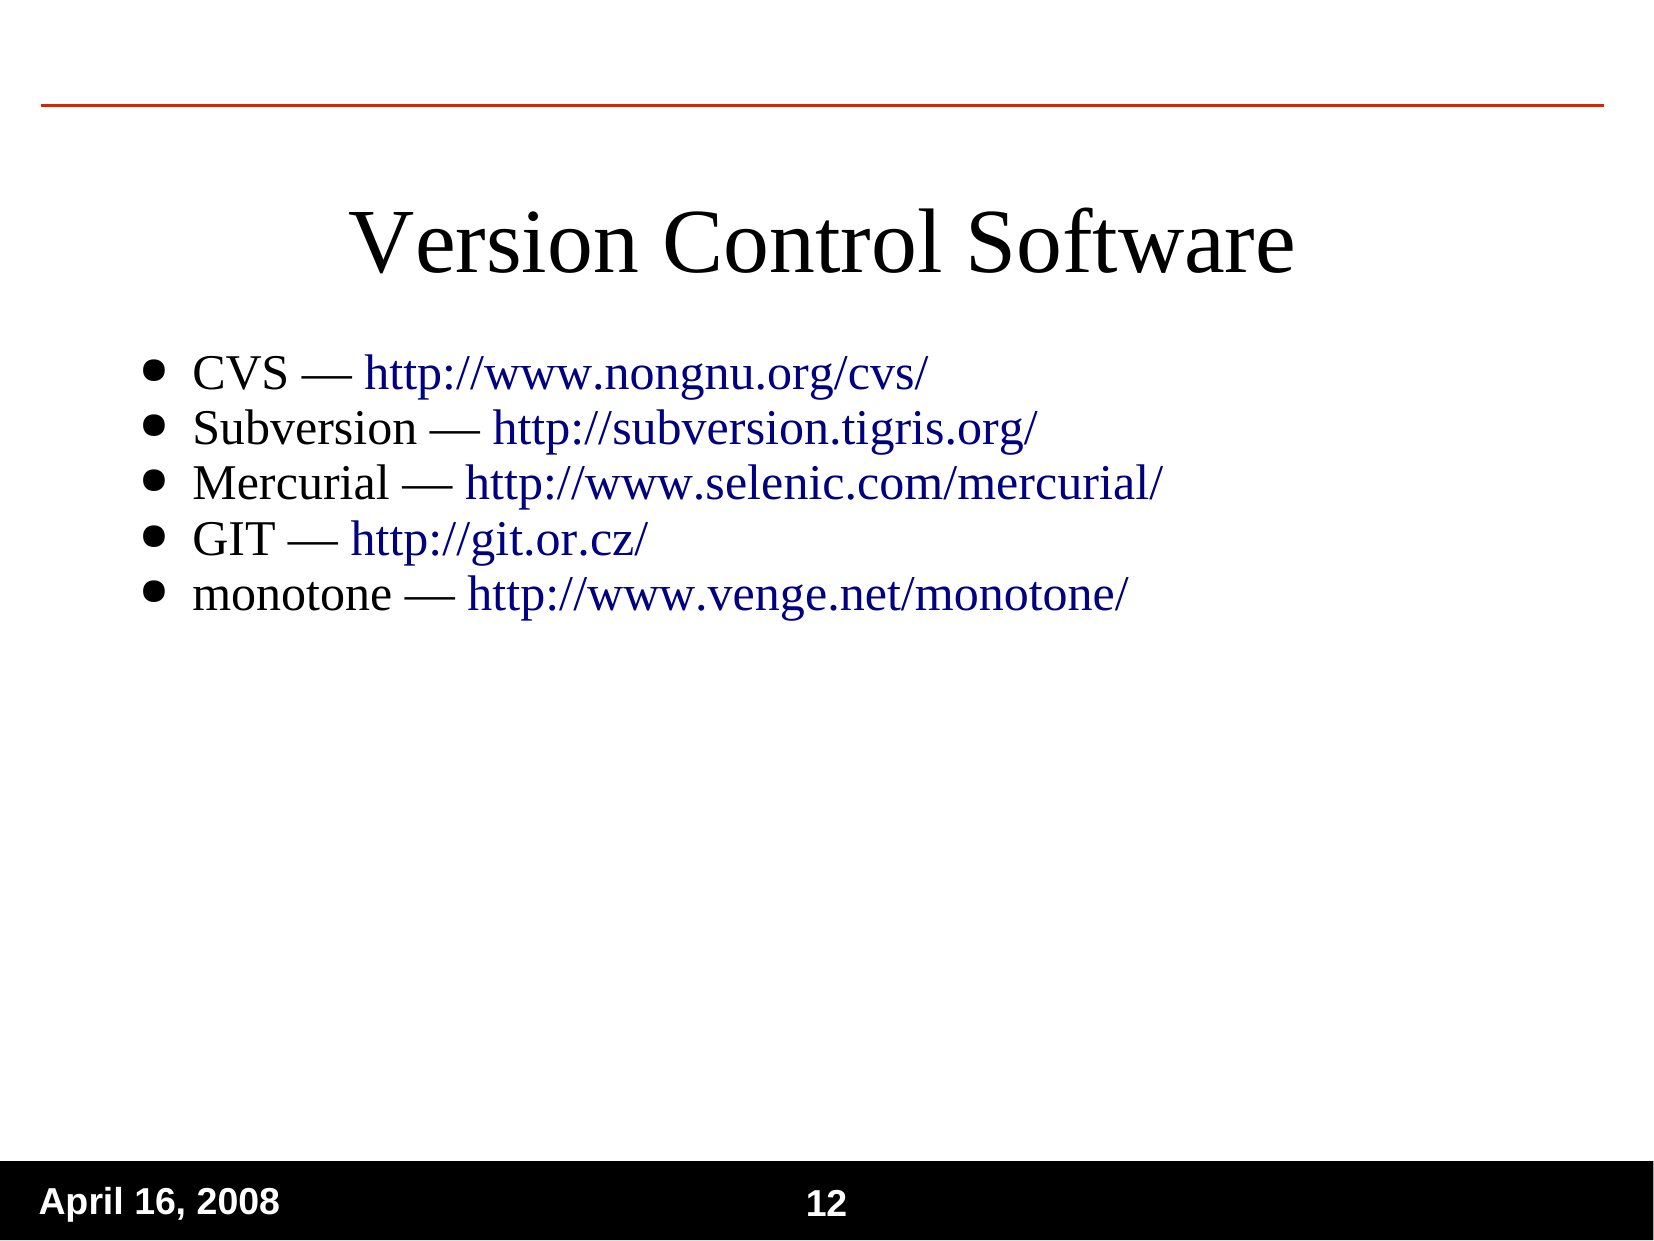

# Version Control Software
CVS — http://www.nongnu.org/cvs/
Subversion — http://subversion.tigris.org/
Mercurial — http://www.selenic.com/mercurial/
GIT — http://git.or.cz/
monotone — http://www.venge.net/monotone/